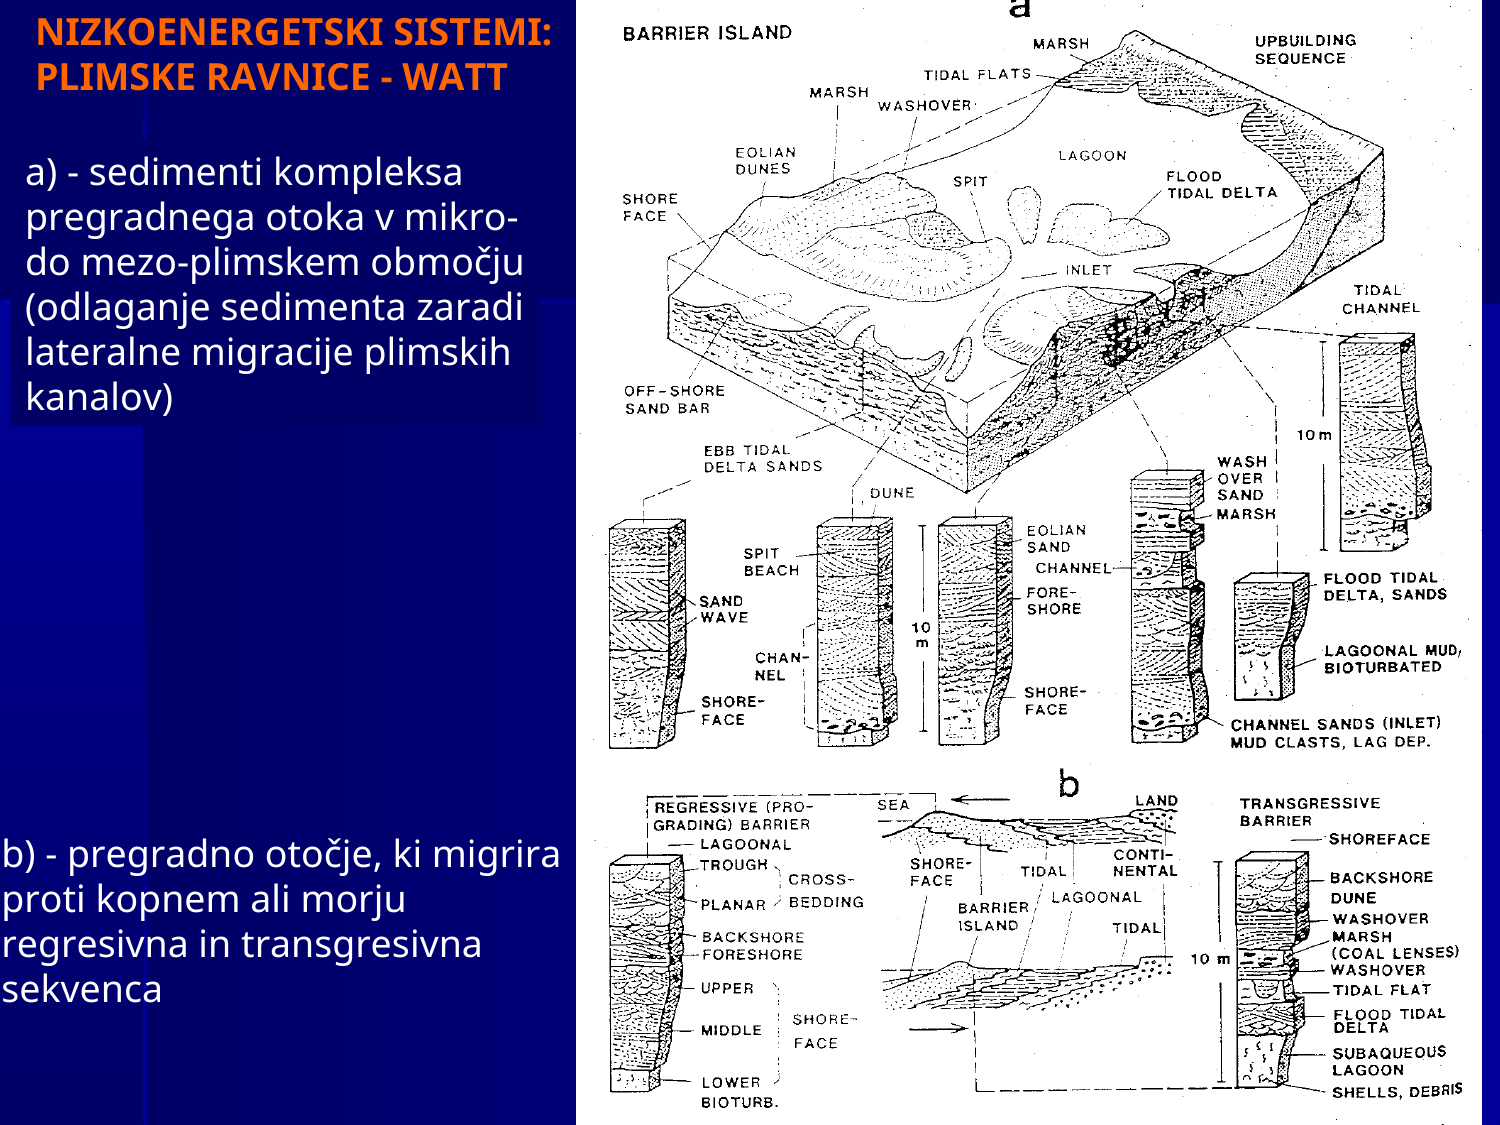

NIZKOENERGETSKI SISTEMI:
PLIMSKE RAVNICE - WATT
a) - sedimenti kompleksa
pregradnega otoka v mikro-
do mezo-plimskem območju
(odlaganje sedimenta zaradi
lateralne migracije plimskih
kanalov)
b) - pregradno otočje, ki migrira
proti kopnem ali morju
regresivna in transgresivna
sekvenca